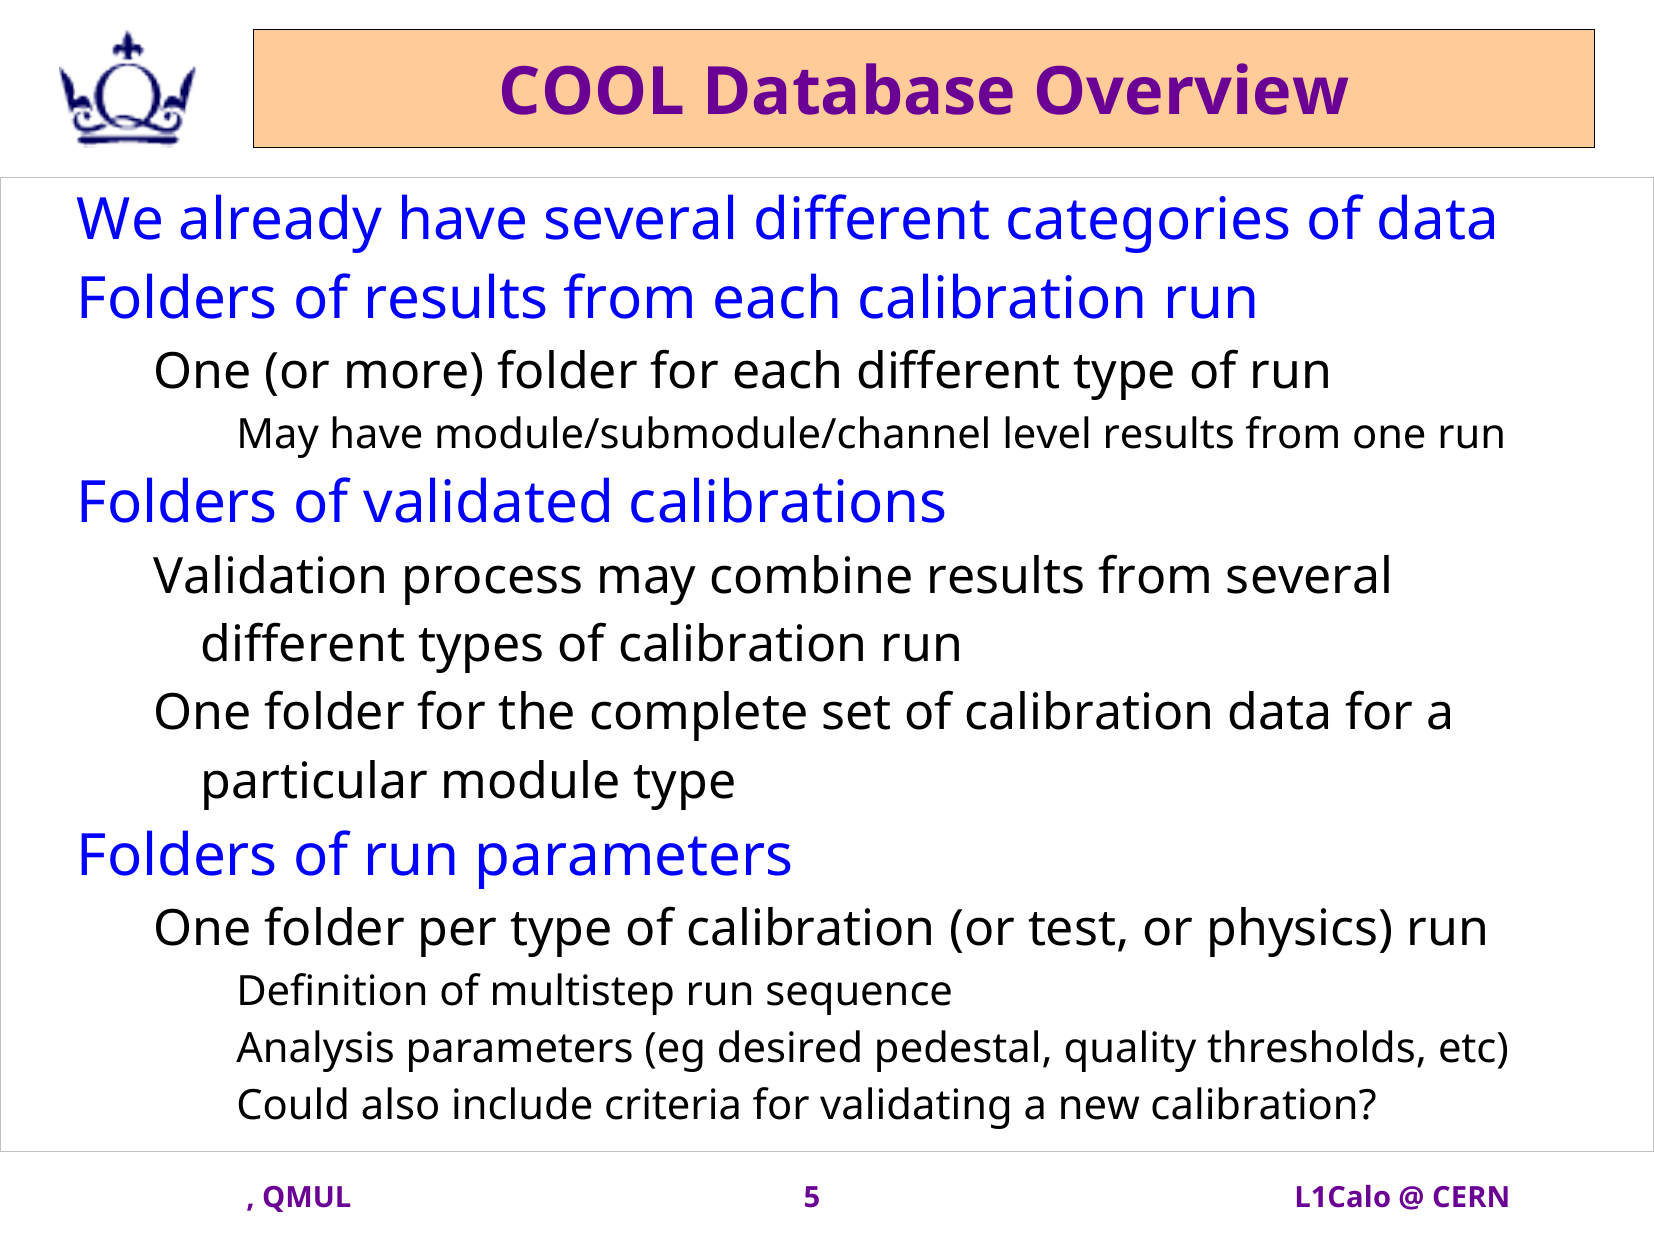

# COOL Database Overview
We already have several different categories of data
Folders of results from each calibration run
One (or more) folder for each different type of run
May have module/submodule/channel level results from one run
Folders of validated calibrations
Validation process may combine results from several different types of calibration run
One folder for the complete set of calibration data for a particular module type
Folders of run parameters
One folder per type of calibration (or test, or physics) run
Definition of multistep run sequence
Analysis parameters (eg desired pedestal, quality thresholds, etc)
Could also include criteria for validating a new calibration?